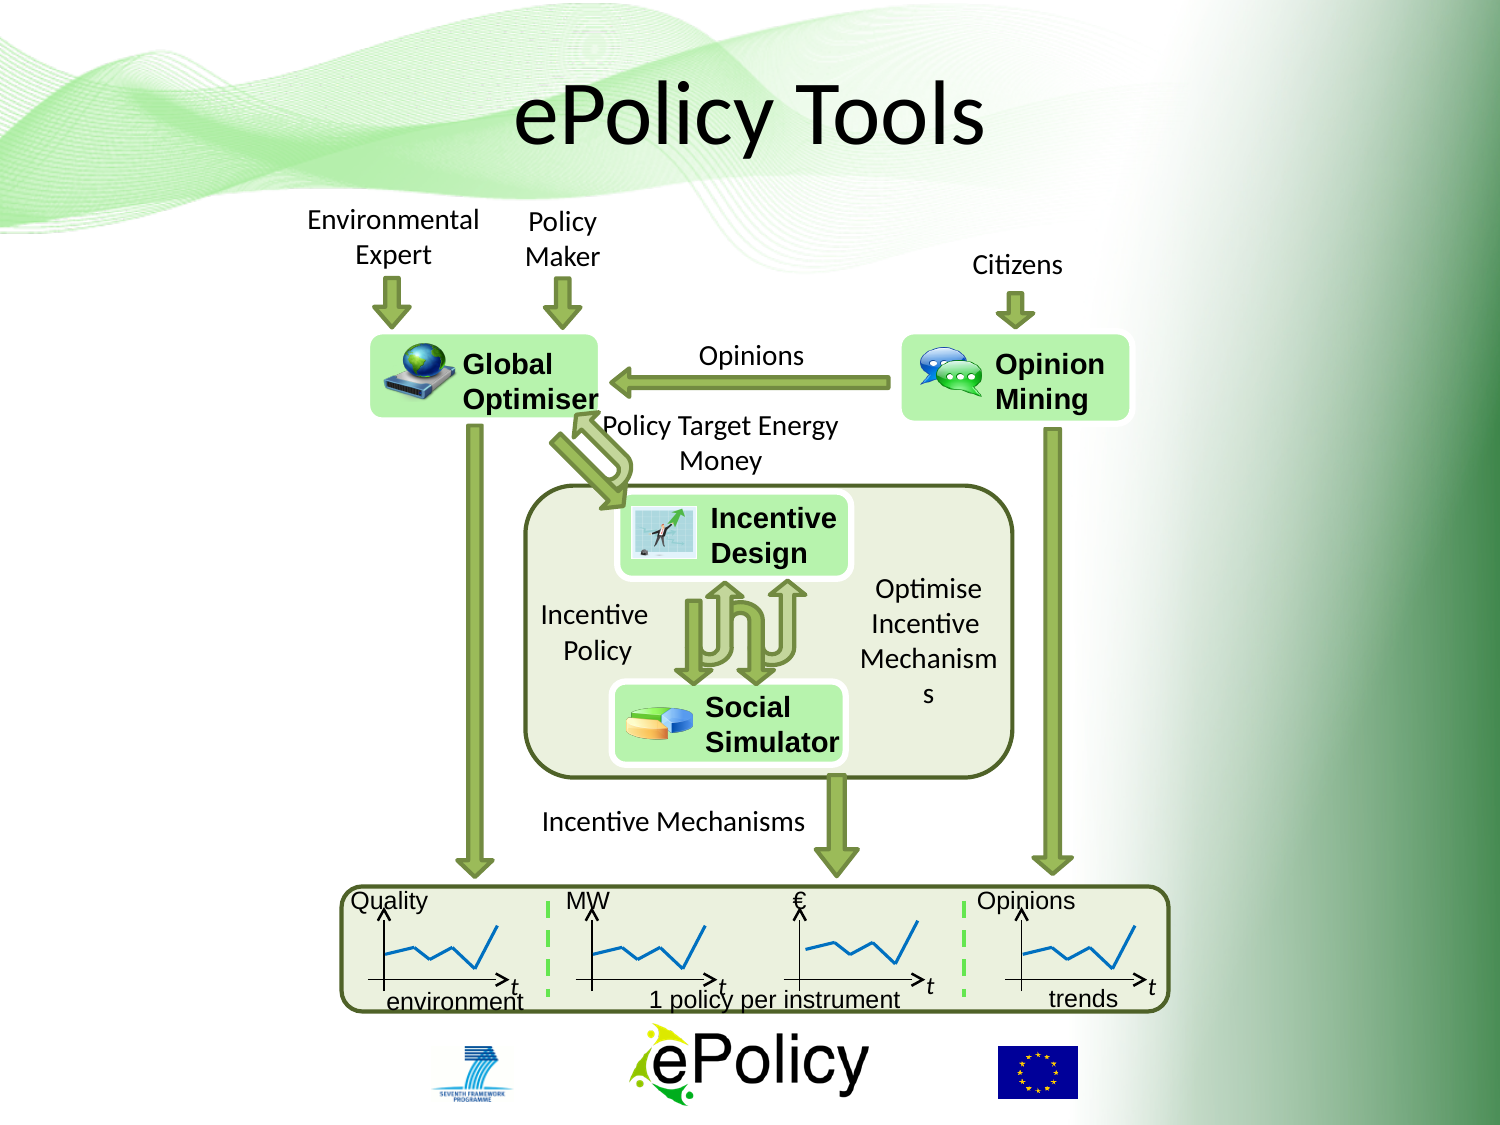

# ePolicy Tools
Environmental Expert
Policy Maker
Citizens
Opinions
Global
Optimiser
Opinion
Mining
Policy Target Energy Money
Incentive
Design
Optimise
Incentive
Mechanisms
Incentive
Policy
Social
Simulator
Incentive Mechanisms
Quality
€
MW
Opinions
t
t
t
t
trends
1 policy per instrument
environment